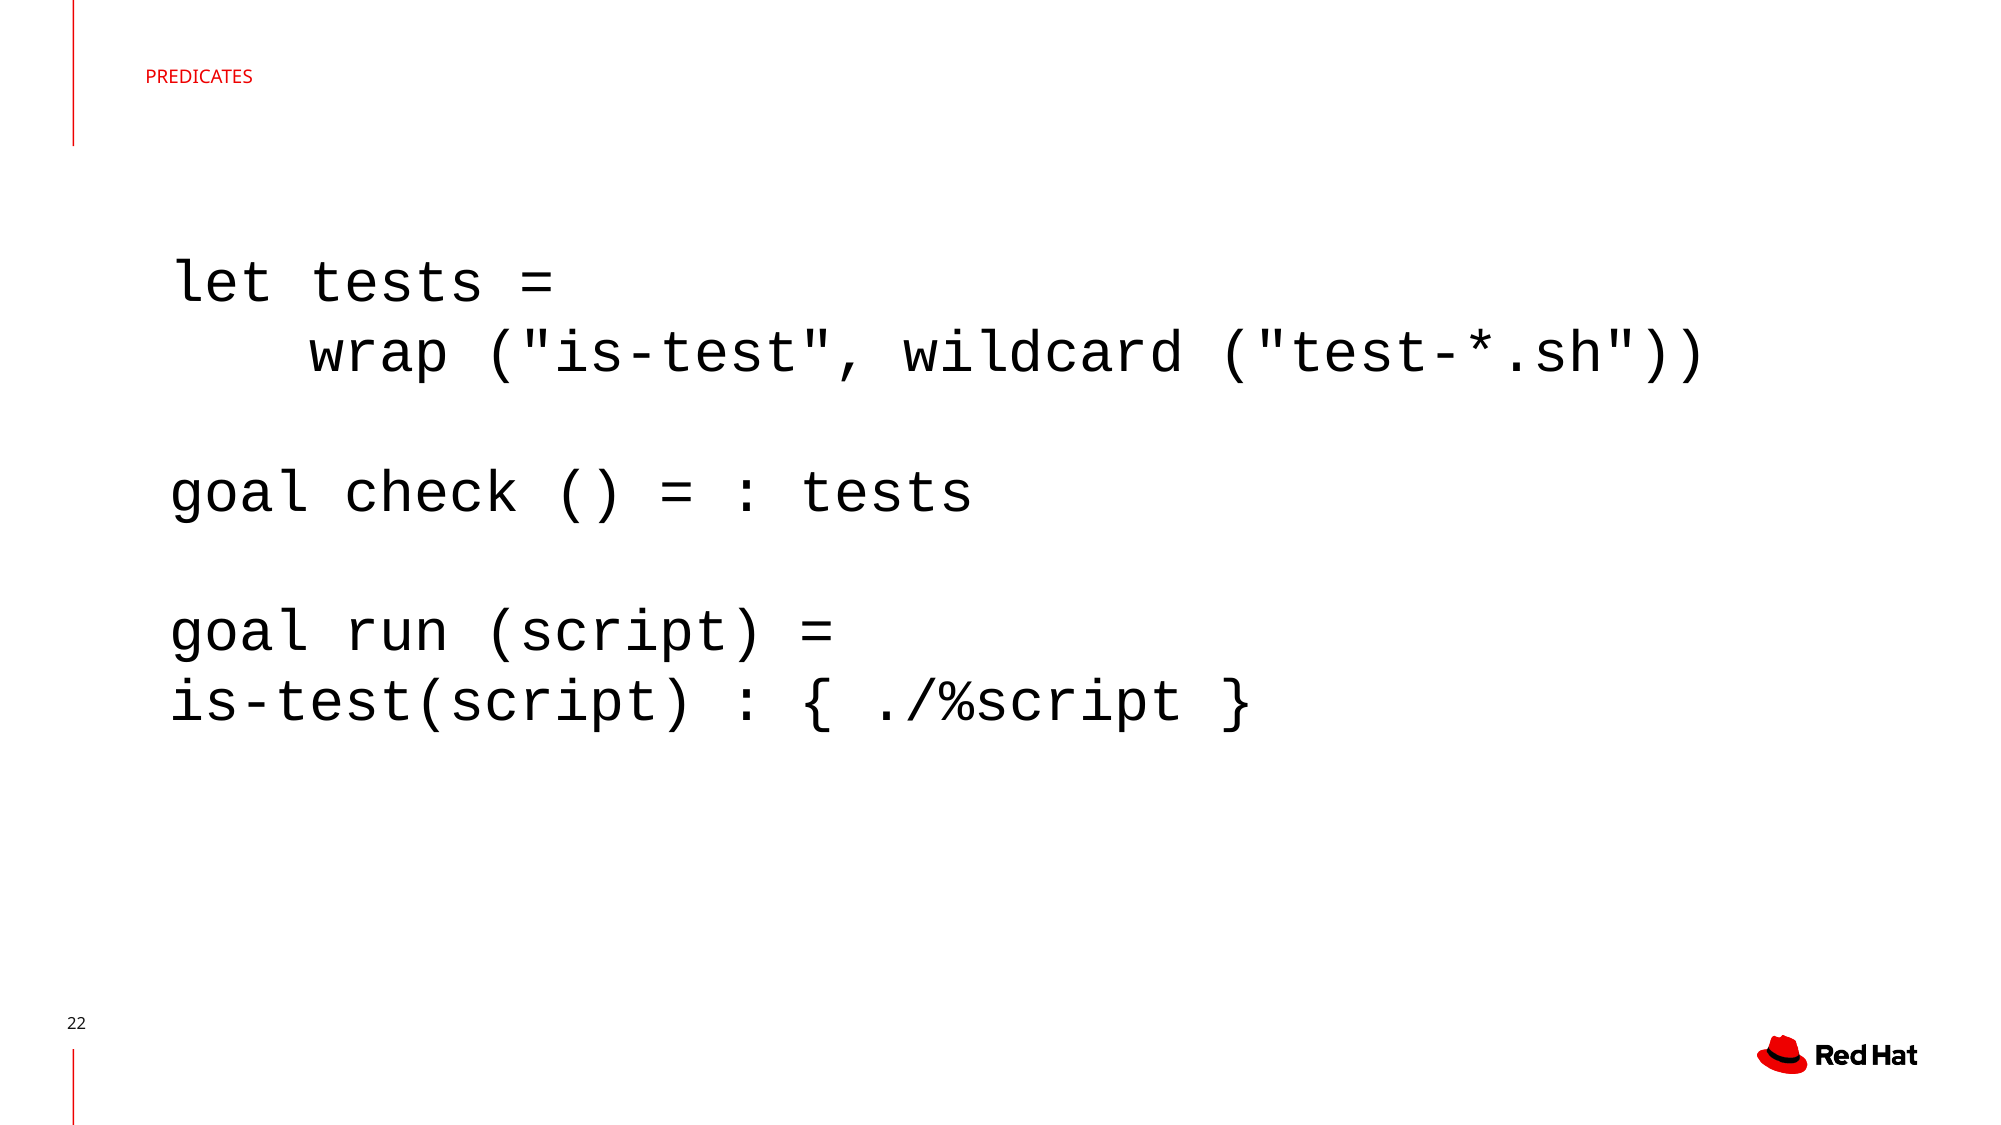

PREDICATES
let tests =
 wrap ("is-test", wildcard ("test-*.sh"))
goal check () = : tests
goal run (script) =
is-test(script) : { ./%script }
22